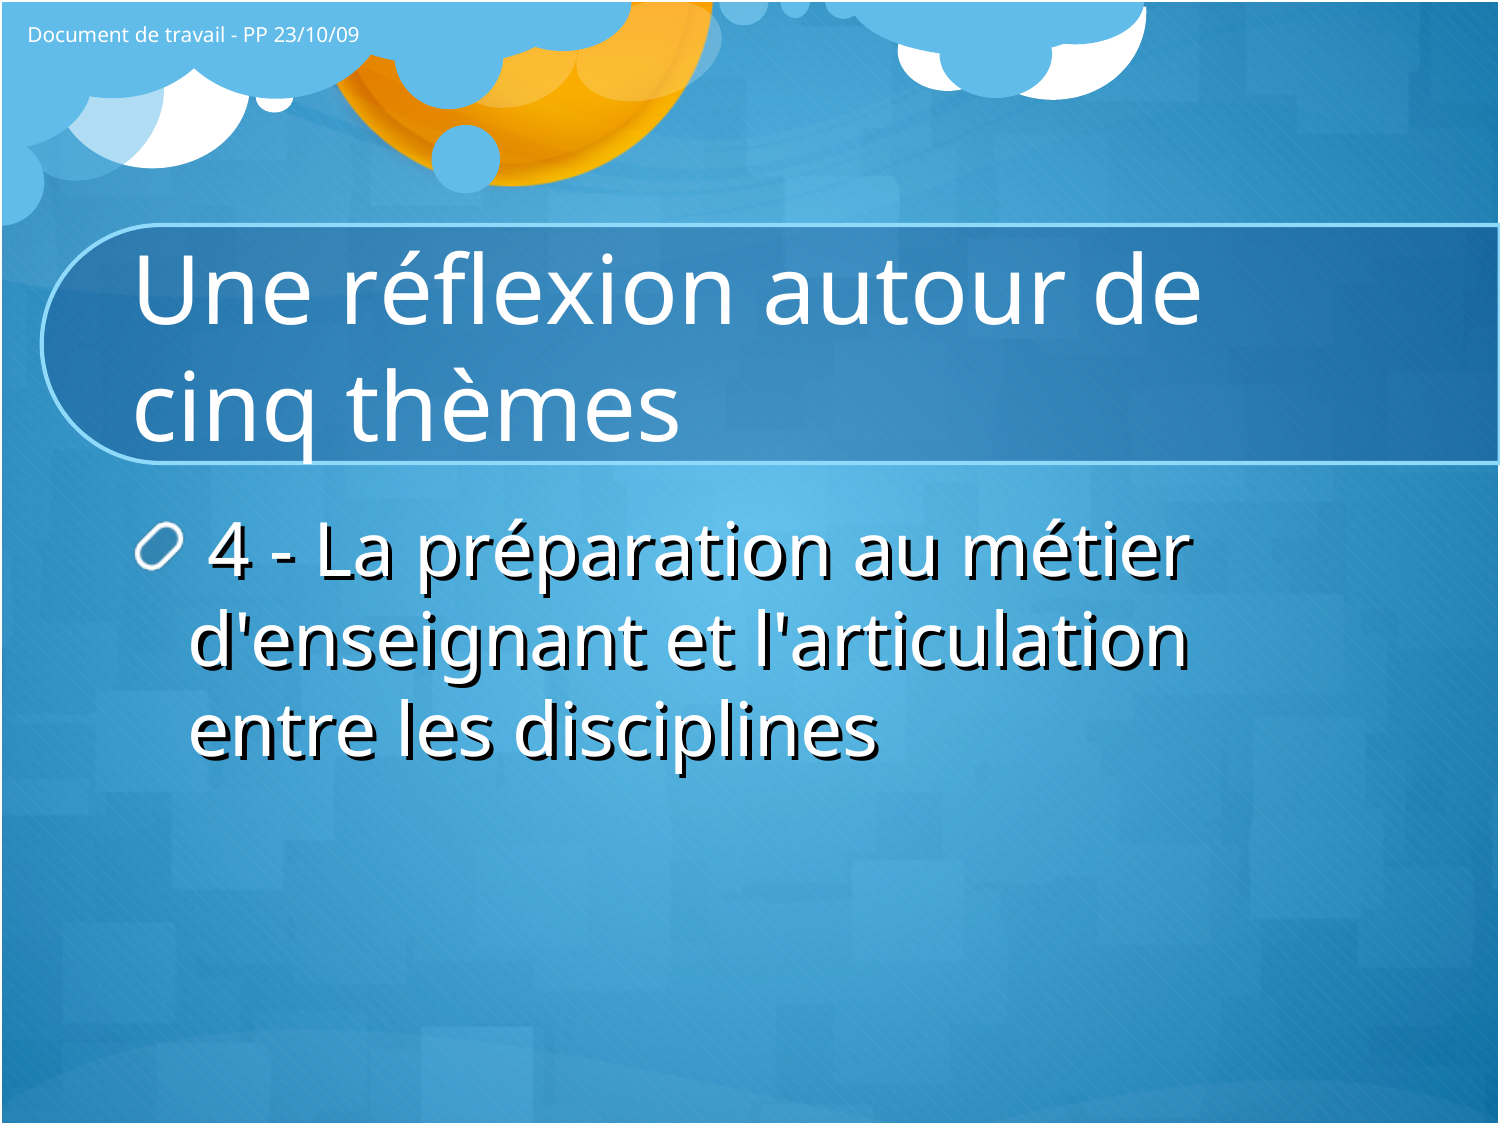

Document de travail - PP 23/10/09
Une réflexion autour de cinq thèmes
 4 - La préparation au métier d'enseignant et l'articulation entre les disciplines